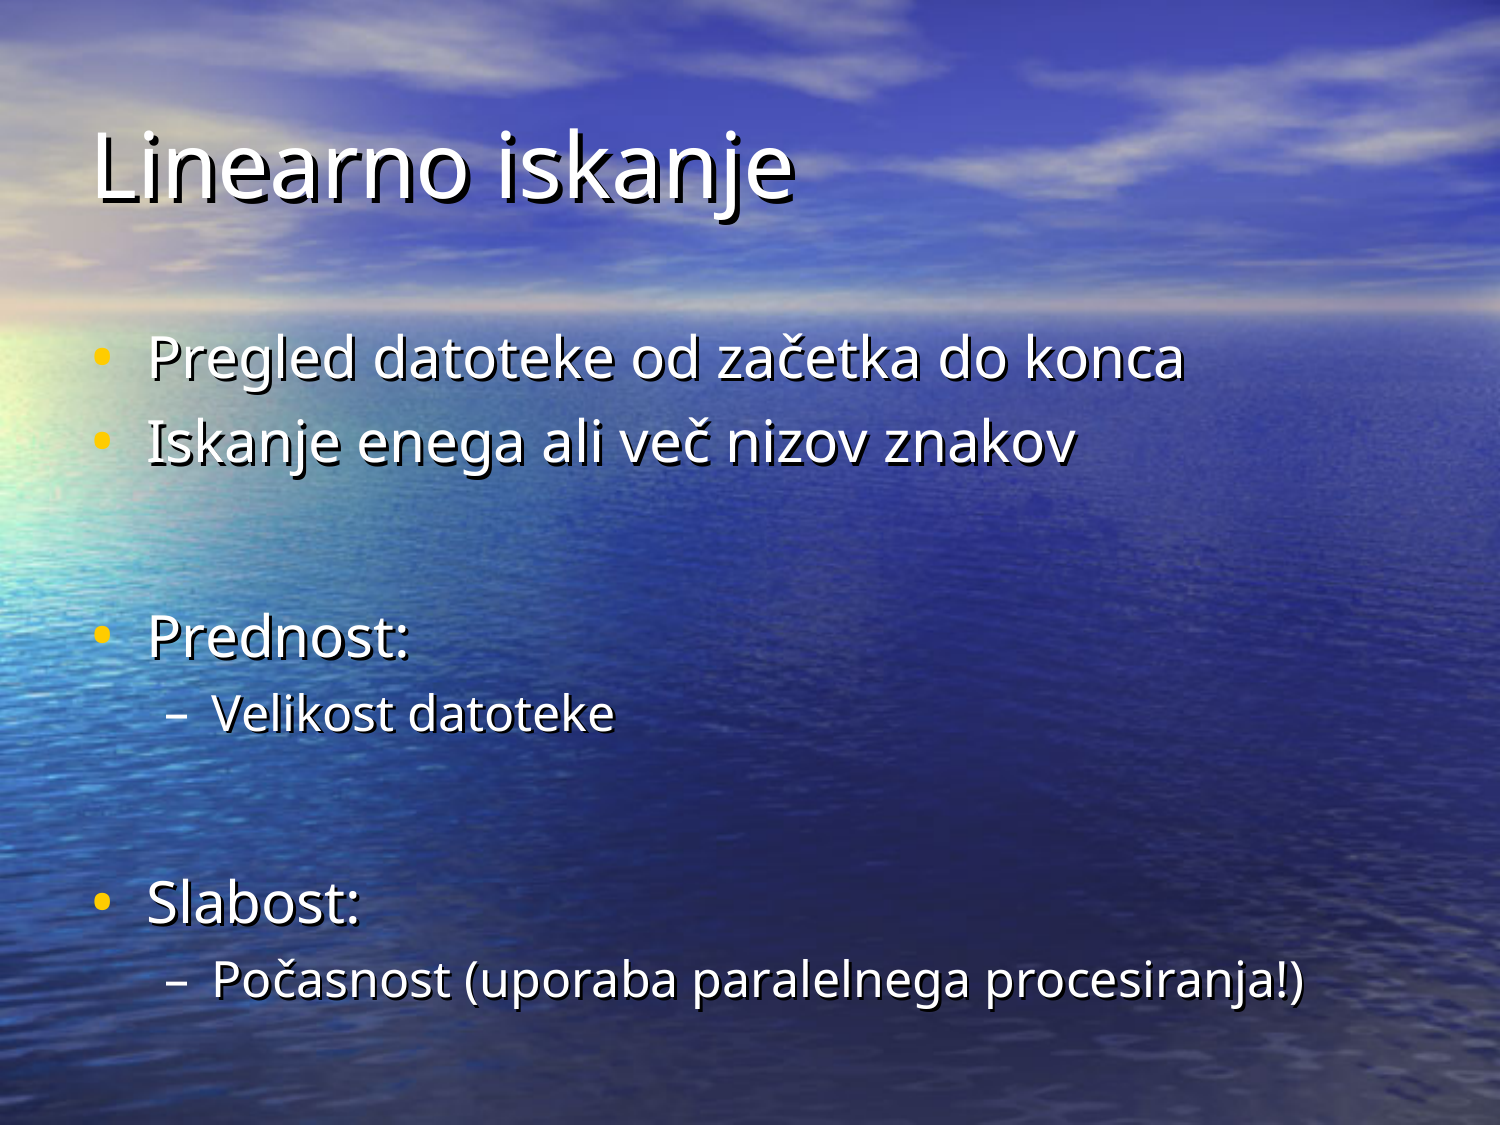

# Linearno iskanje
Pregled datoteke od začetka do konca
Iskanje enega ali več nizov znakov
Prednost:
Velikost datoteke
Slabost:
Počasnost (uporaba paralelnega procesiranja!)